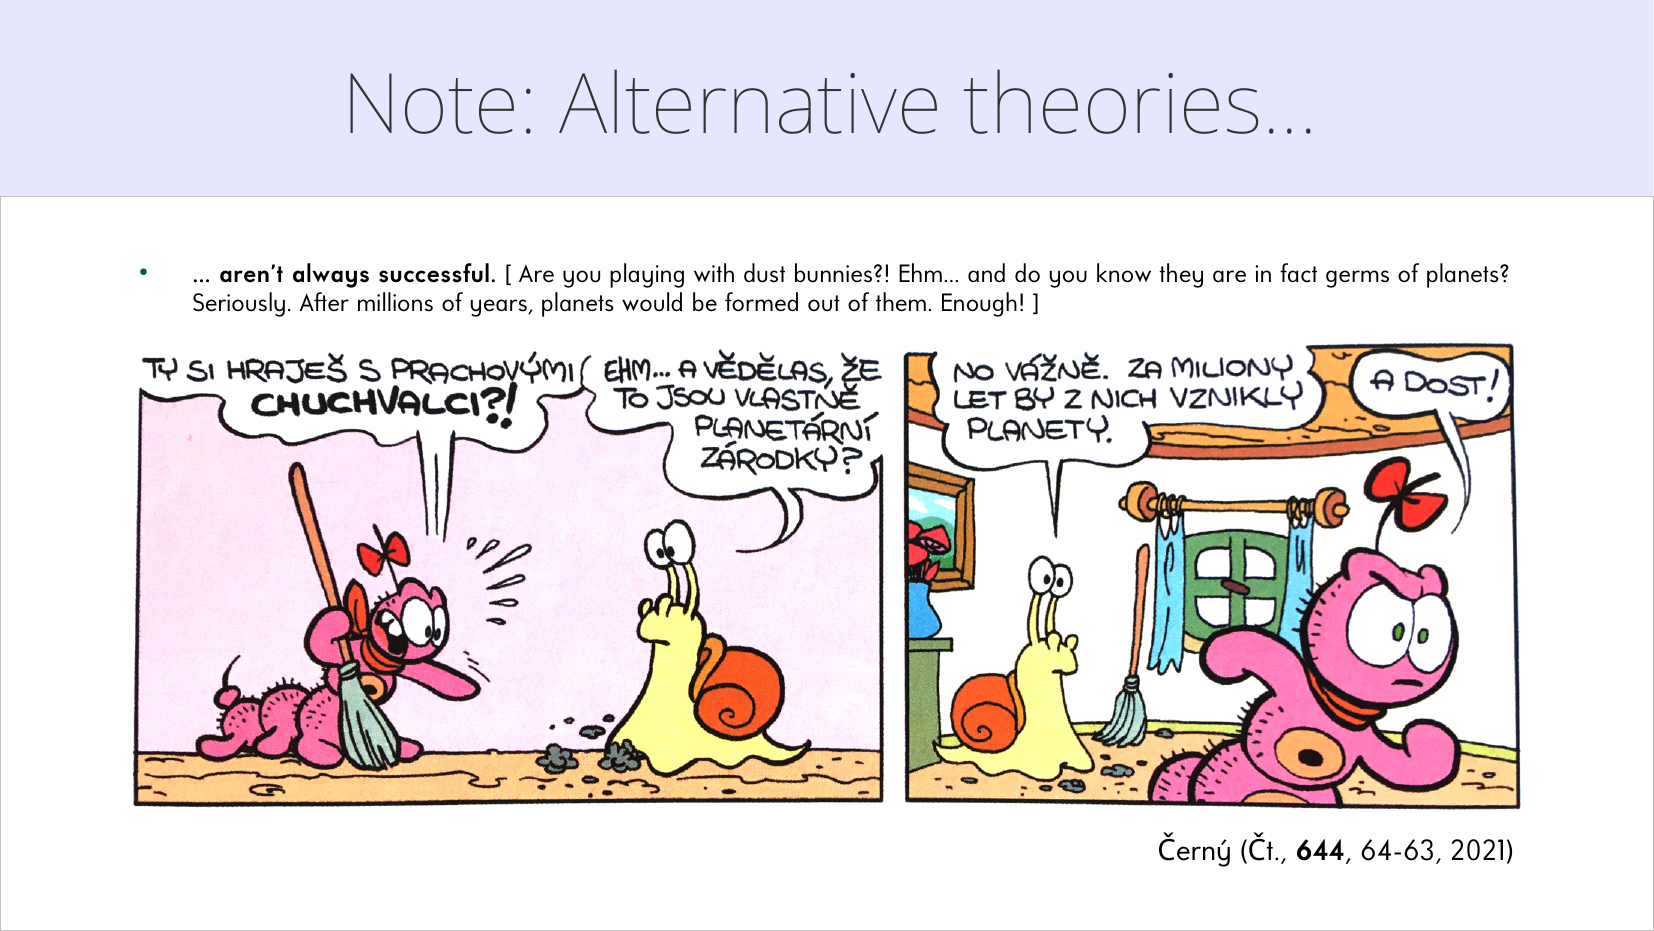

# Note: Alternative theories...
... aren’t always successful. [ Are you playing with dust bunnies?! Ehm... and do you know they are in fact germs of planets? Seriously. After millions of years, planets would be formed out of them. Enough! ]
Černý (Čt., 644, 64-63, 2021)